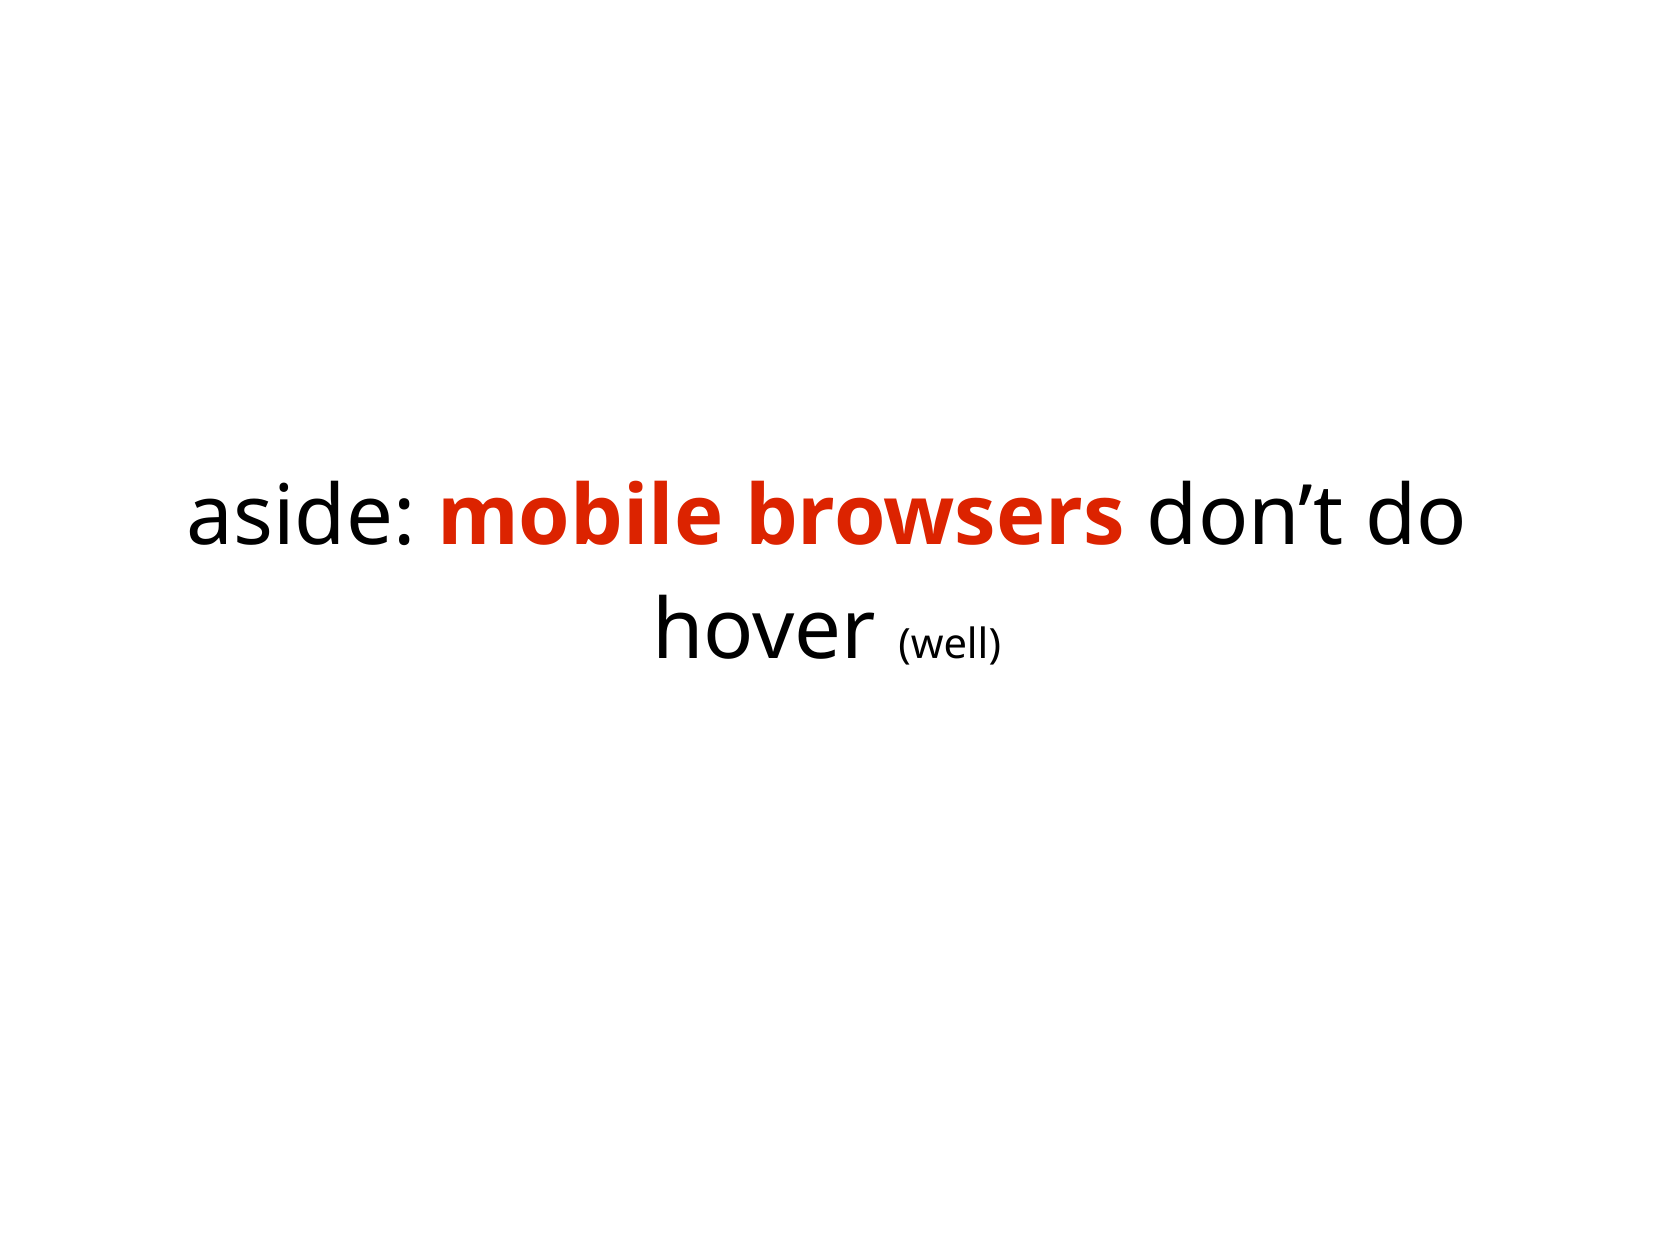

# aside: mobile browsers don’t do hover (well)